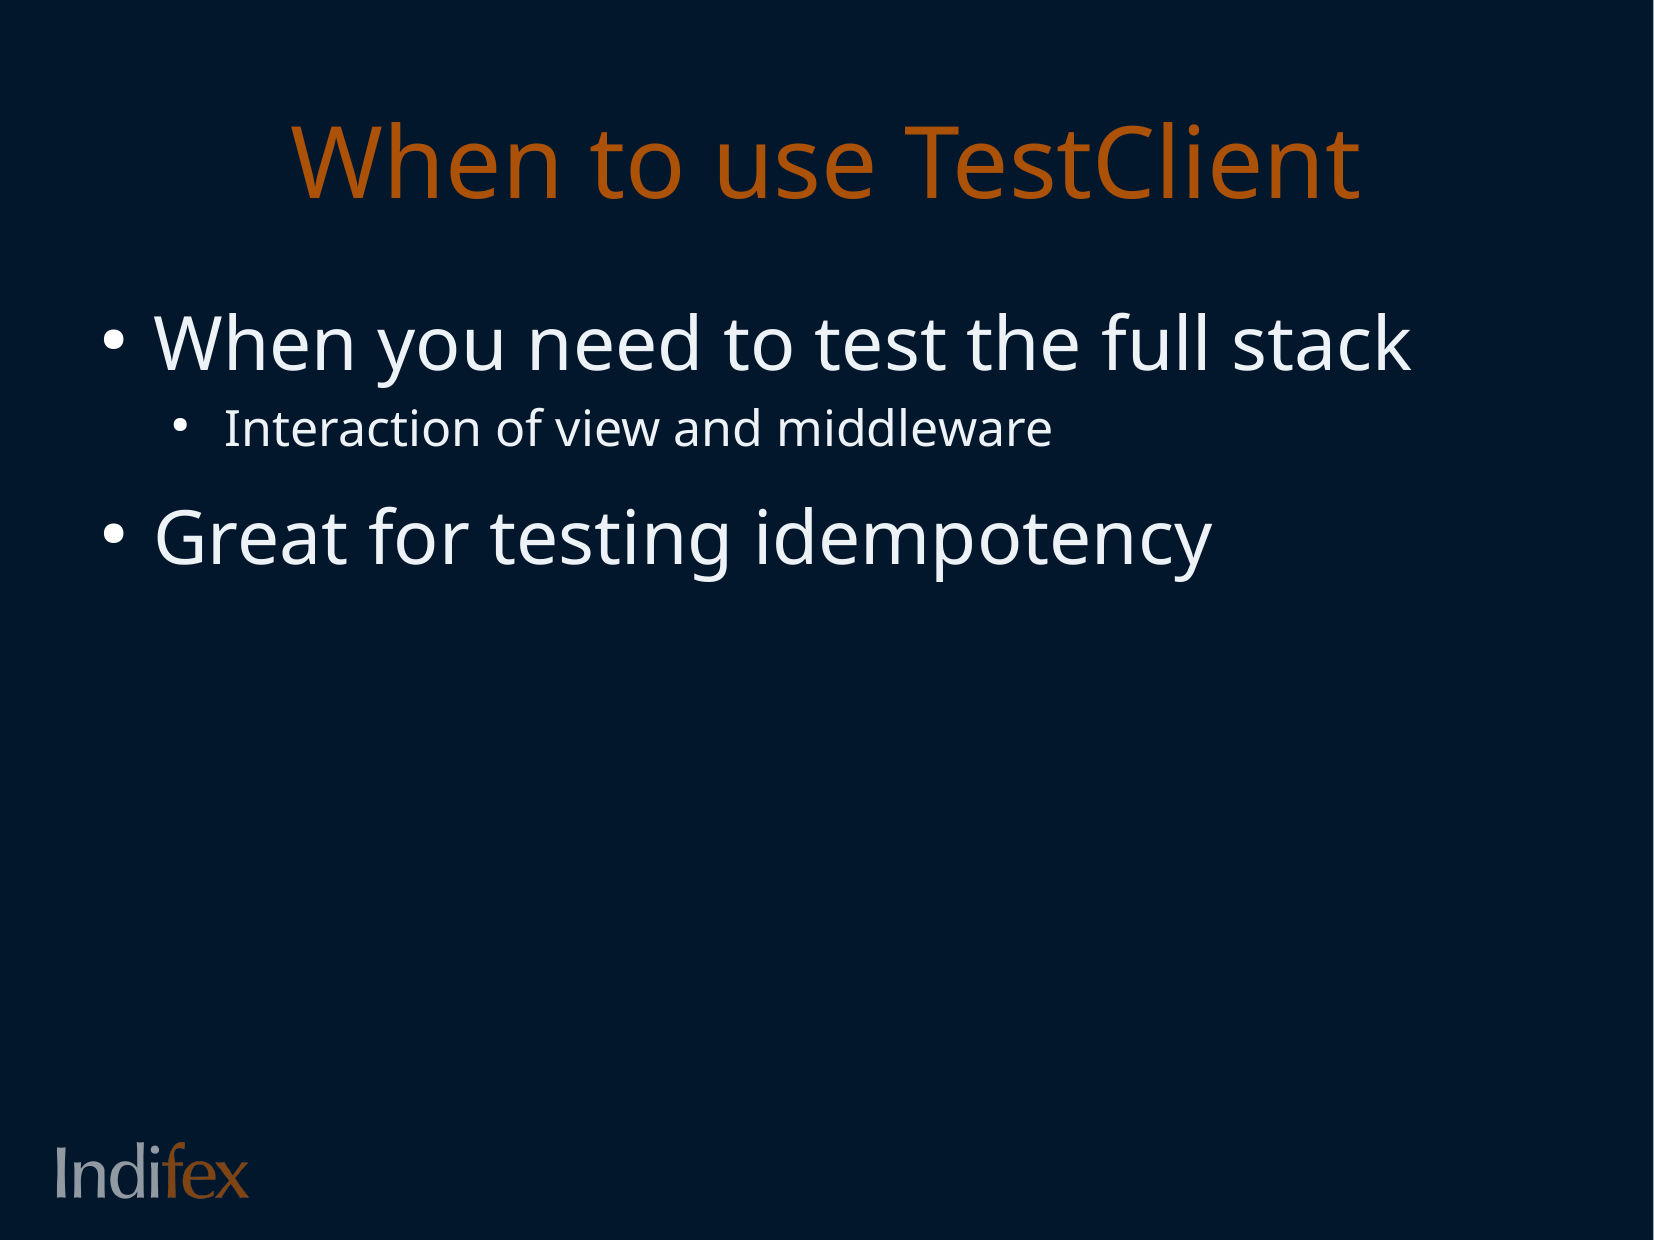

# When to use TestClient
When you need to test the full stack
Interaction of view and middleware
Great for testing idempotency